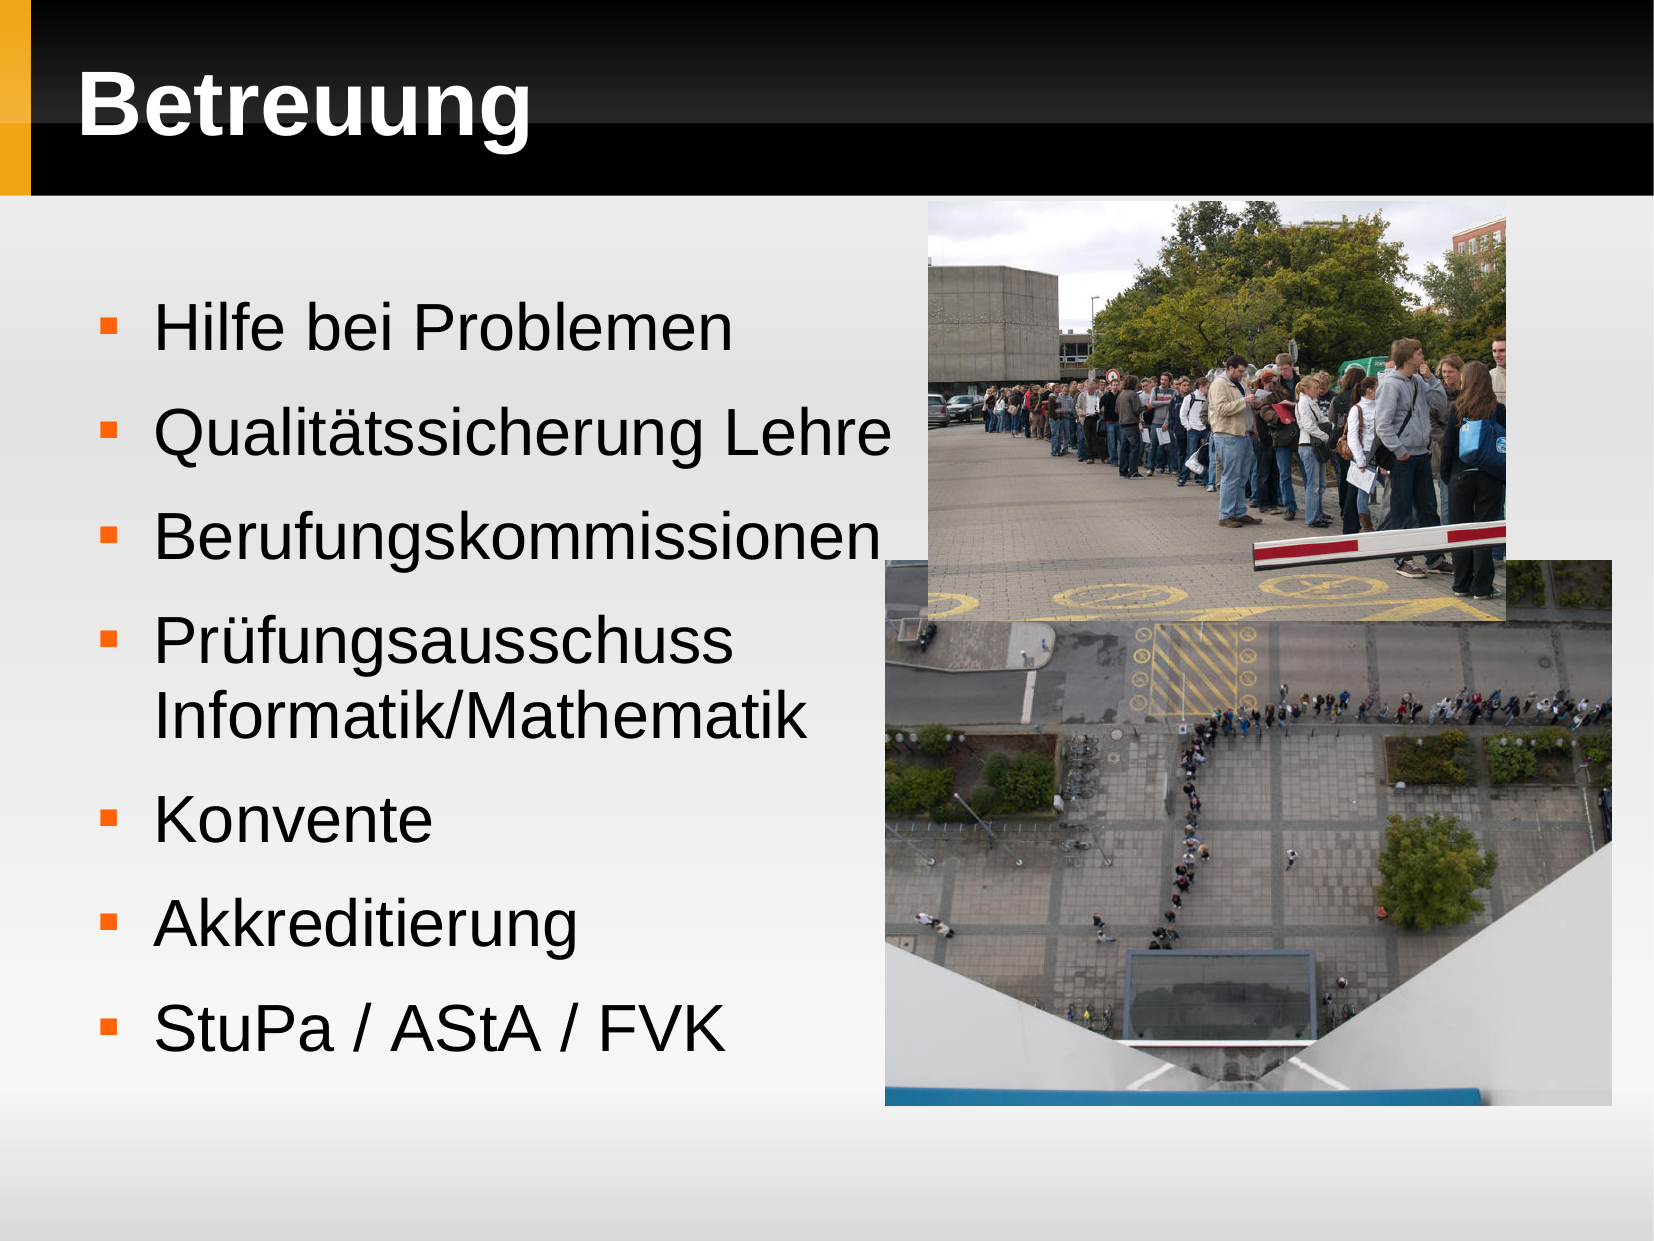

# Betreuung
Hilfe bei Problemen
Qualitätssicherung Lehre
Berufungskommissionen
Prüfungsausschuss Informatik/Mathematik
Konvente
Akkreditierung
StuPa / AStA / FVK